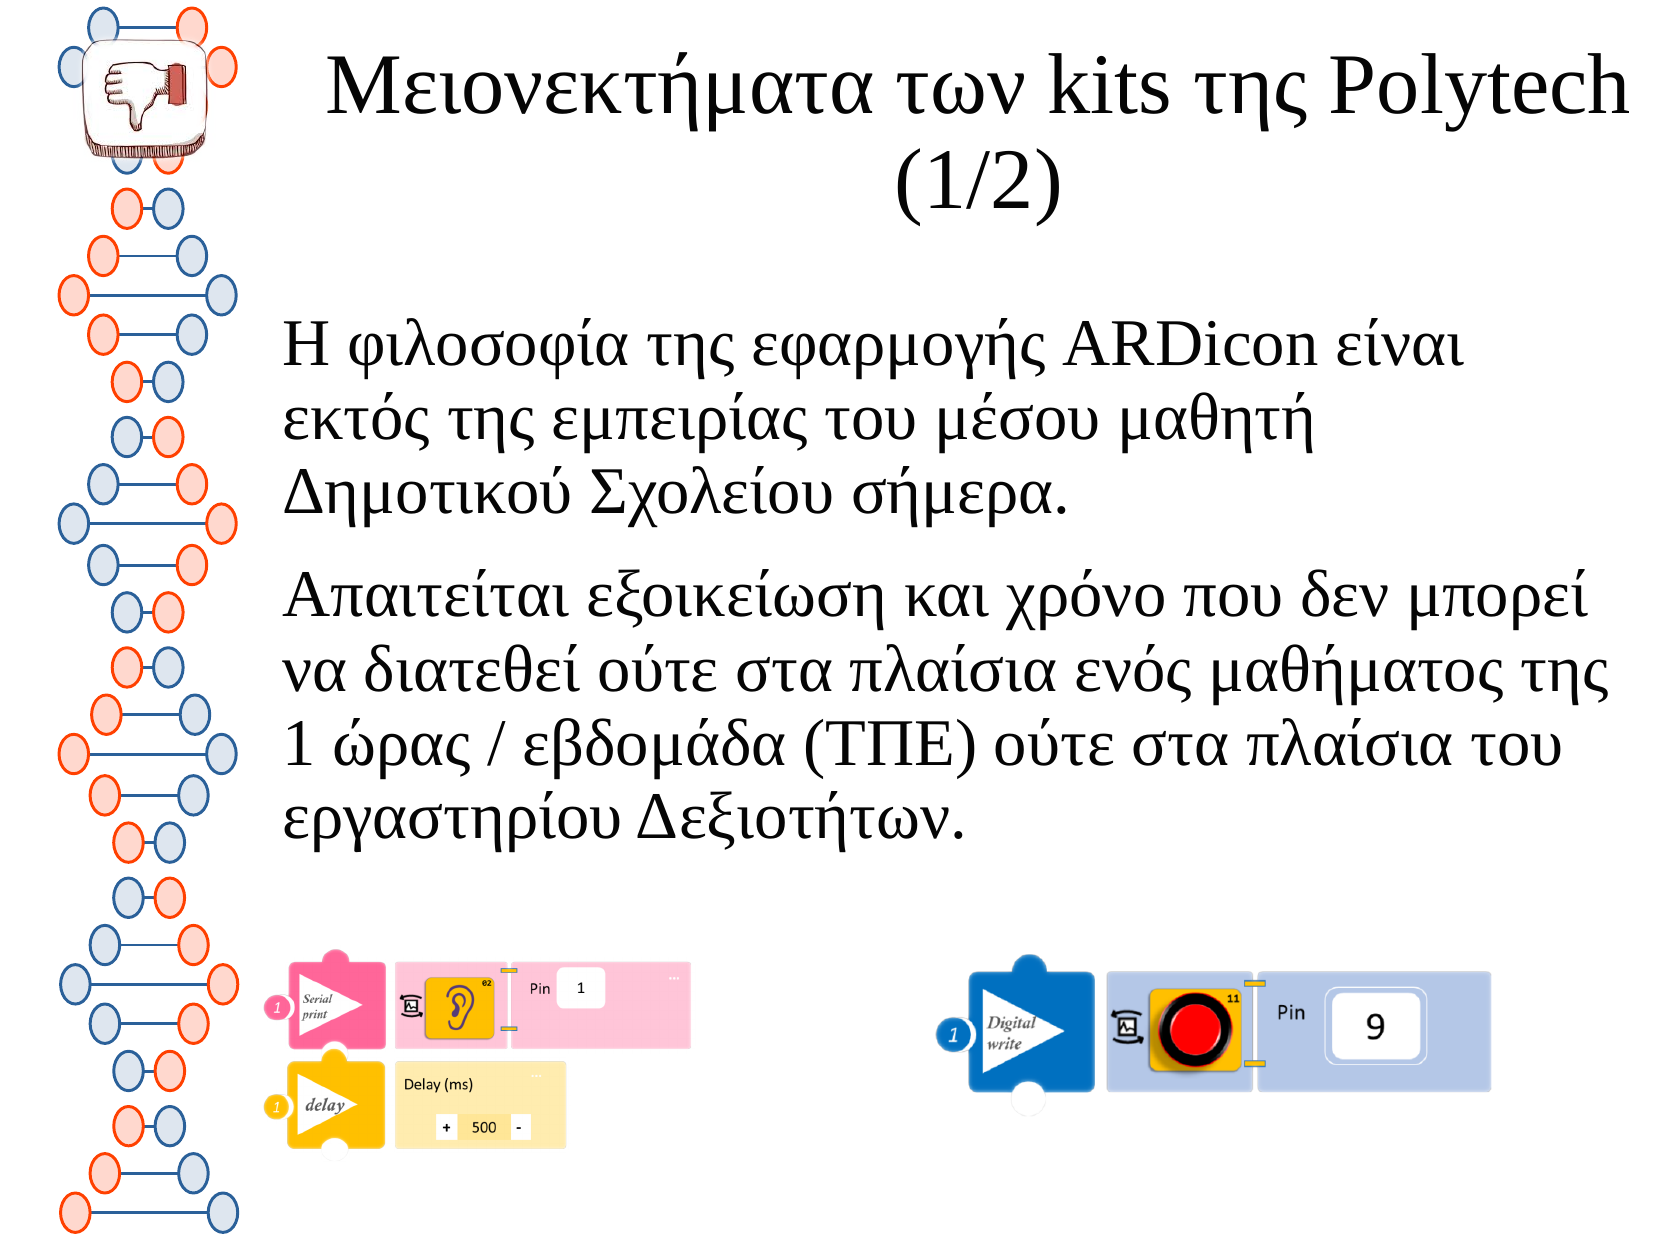

# Μειονεκτήματα των kits της Polytech (1/2)
Η φιλοσοφία της εφαρμογής ARDicon είναι εκτός της εμπειρίας του μέσου μαθητή Δημοτικού Σχολείου σήμερα.
Απαιτείται εξοικείωση και χρόνο που δεν μπορεί να διατεθεί ούτε στα πλαίσια ενός μαθήματος της 1 ώρας / εβδομάδα (ΤΠΕ) ούτε στα πλαίσια του εργαστηρίου Δεξιοτήτων.